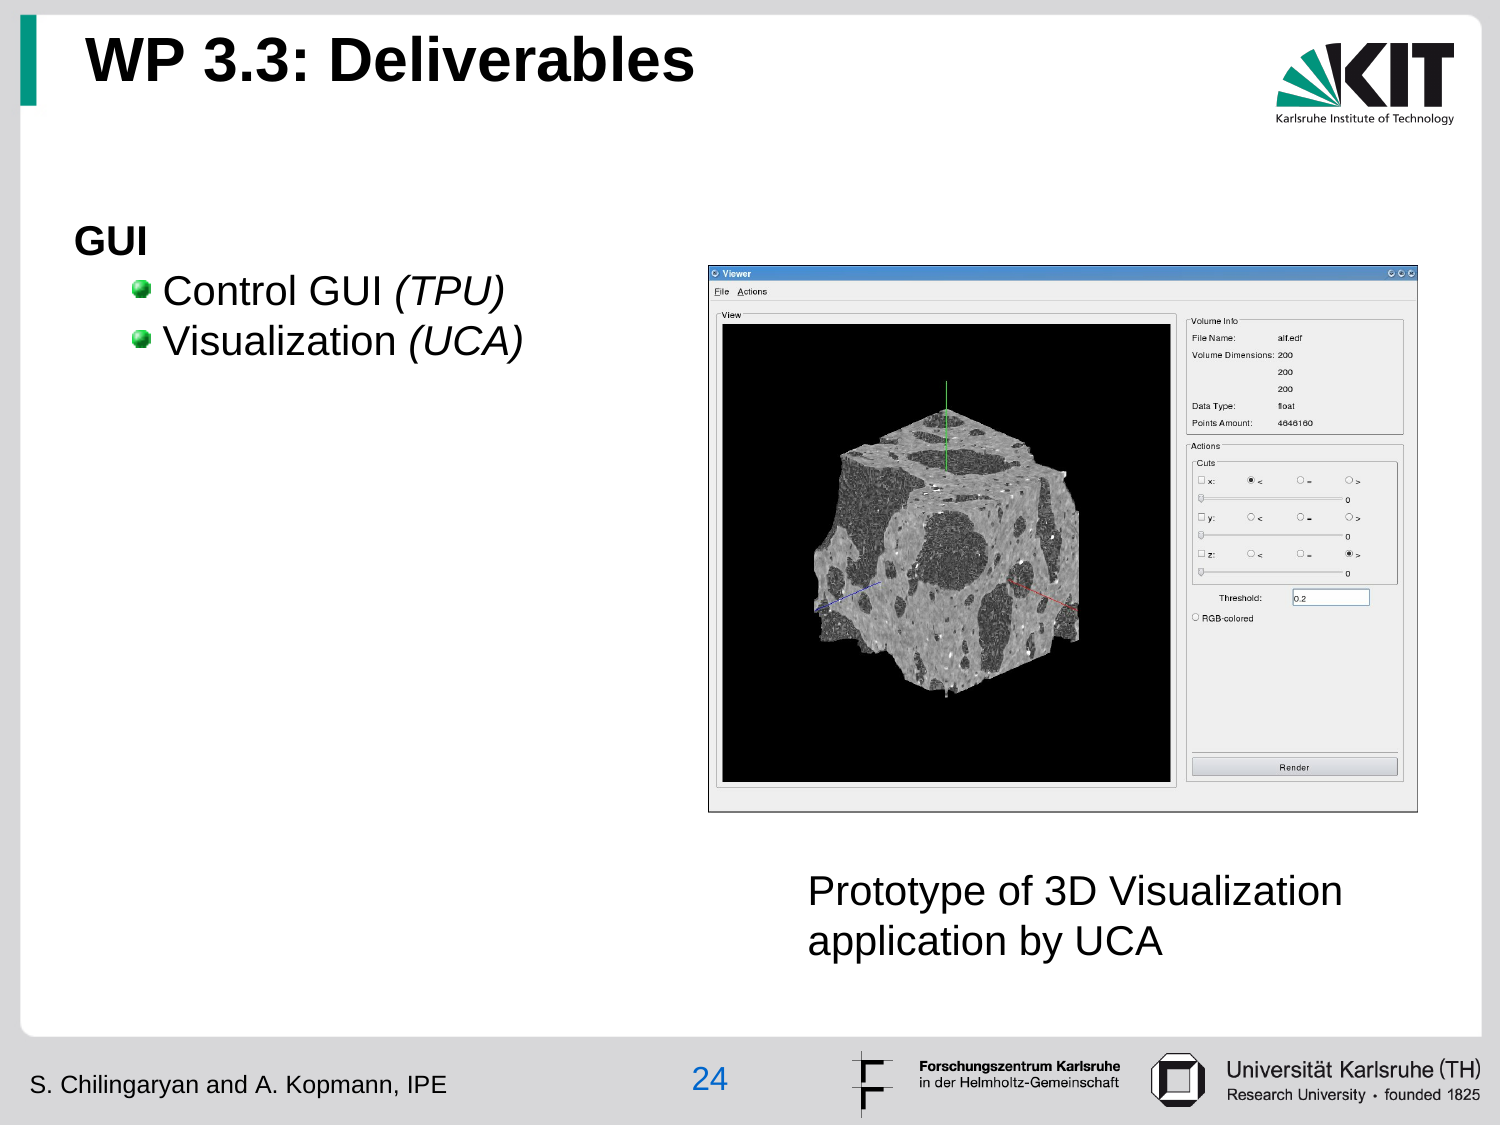

# WP 3.3: Deliverables
GUI
Control GUI (TPU)
Visualization (UCA)
Prototype of 3D Visualization
application by UCA
S. Chilingaryan and A. Kopmann, IPE